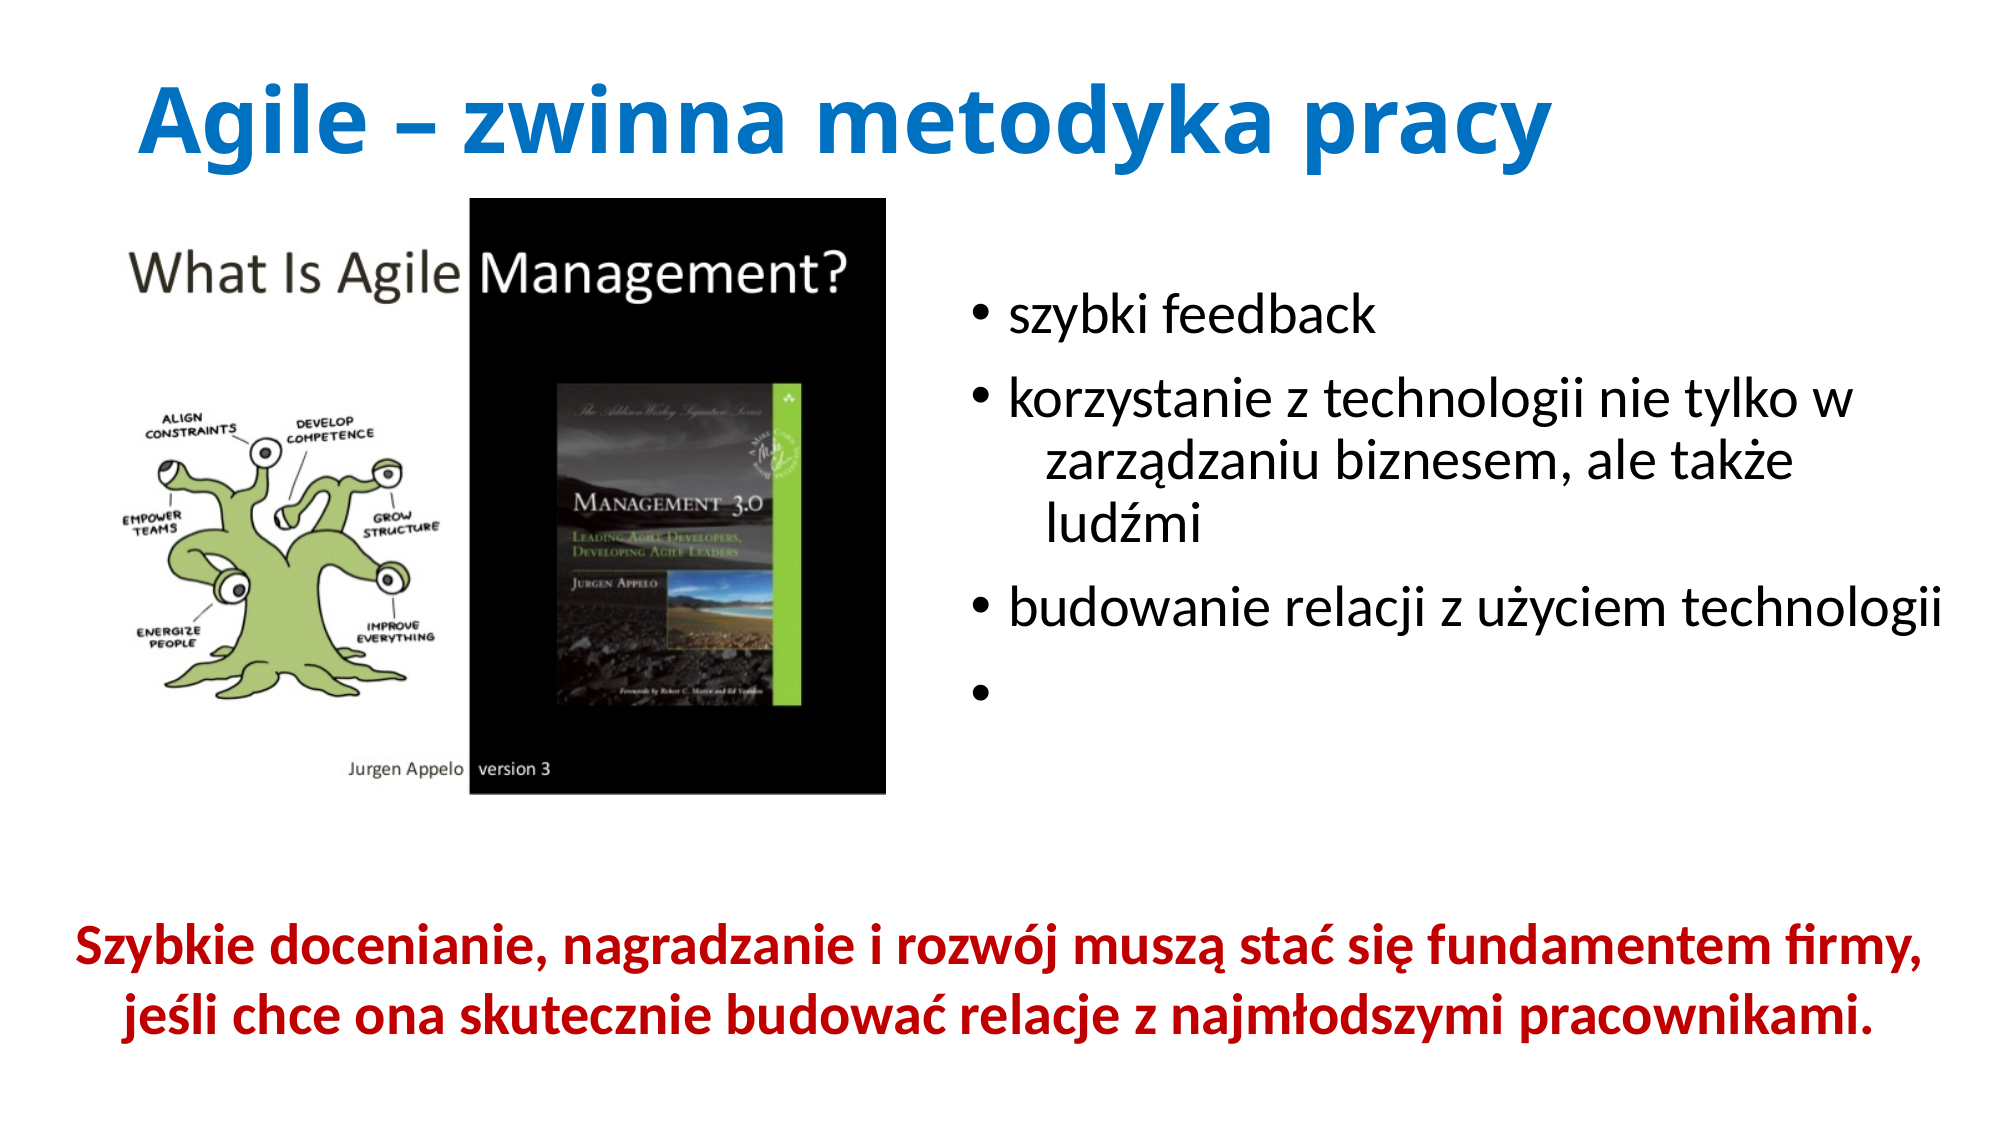

# Agile – zwinna metodyka pracy
szybki feedback
korzystanie z technologii nie tylko w zarządzaniu biznesem, ale także ludźmi
budowanie relacji z użyciem technologii
Szybkie docenianie, nagradzanie i rozwój muszą stać się fundamentem firmy, jeśli chce ona skutecznie budować relacje z najmłodszymi pracownikami.